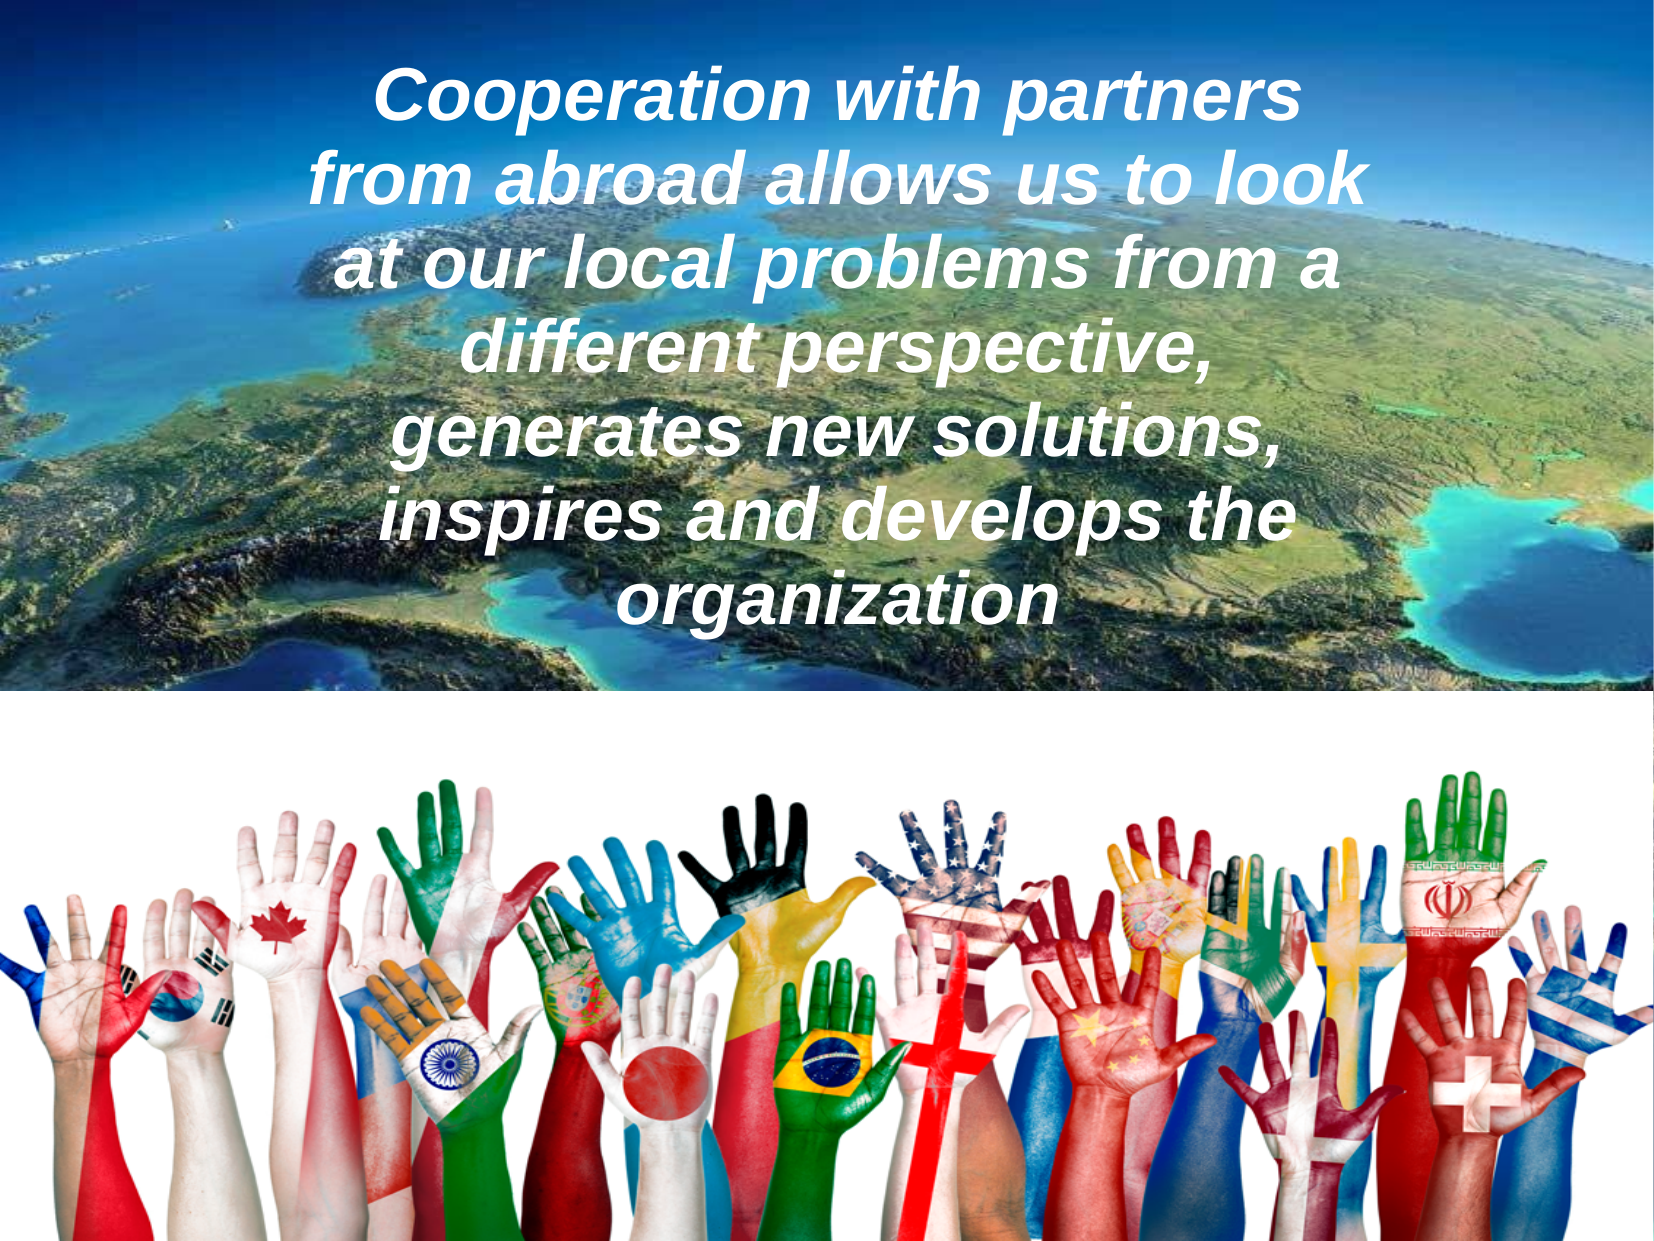

Cooperation with partners from abroad allows us to look at our local problems from a different perspective, generates new solutions, inspires and develops the organization